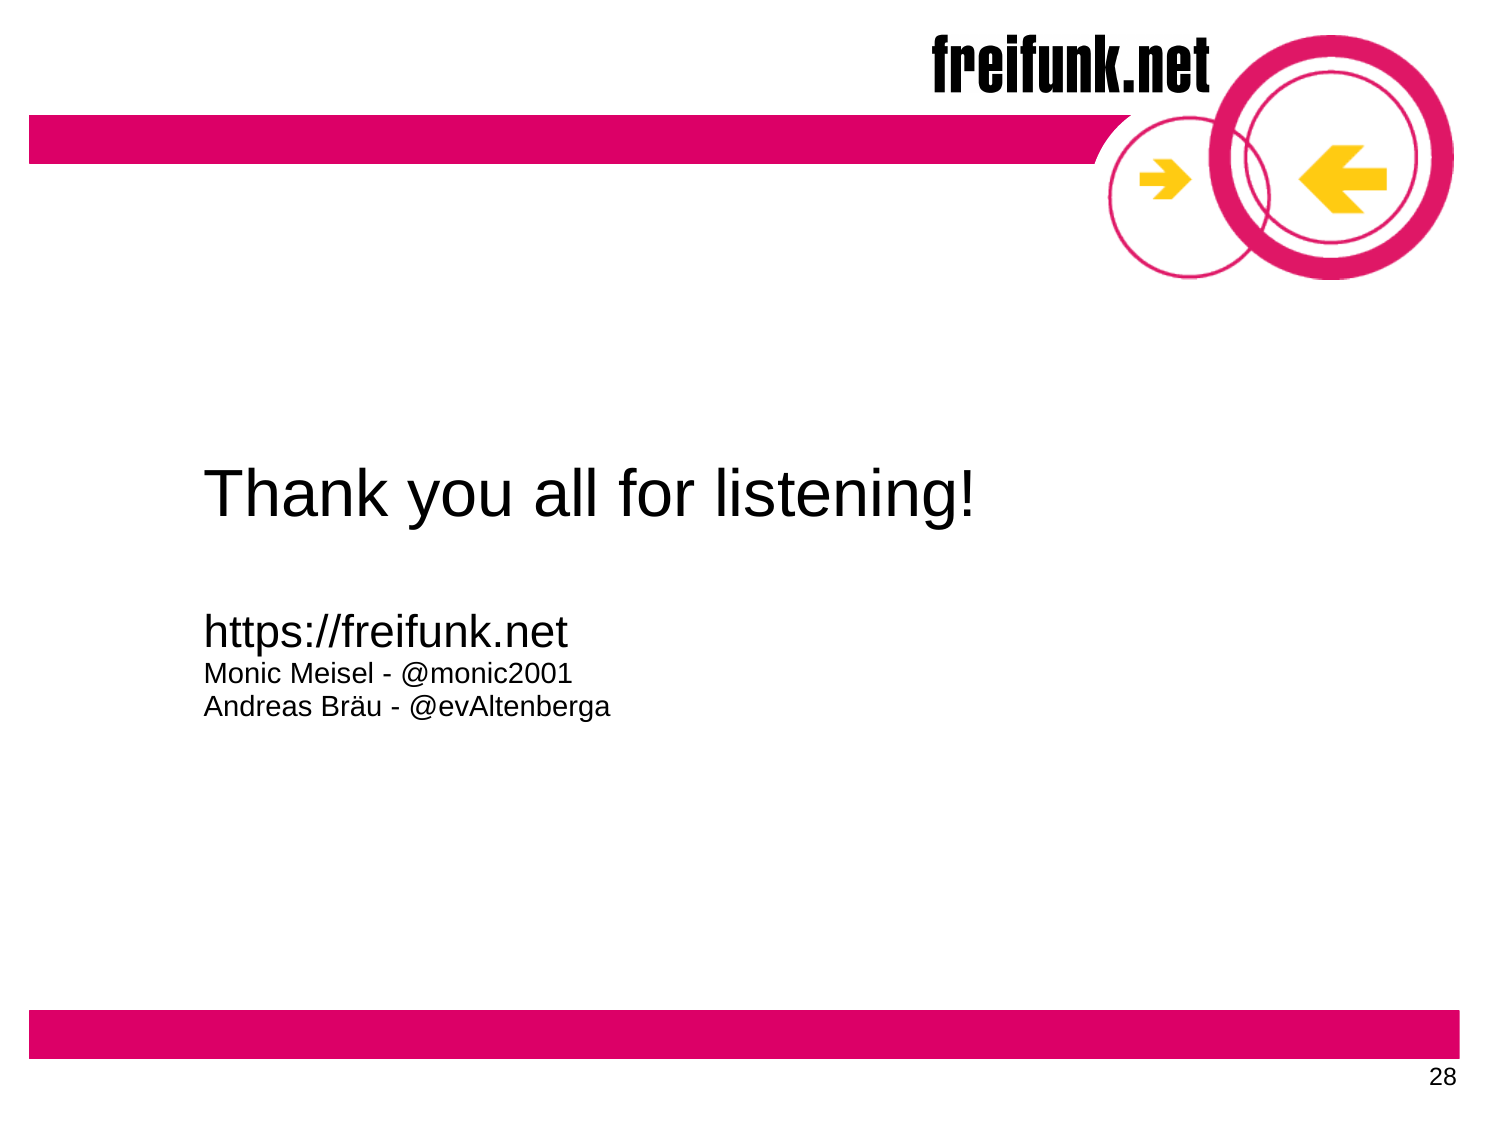

Thank you all for listening!
https://freifunk.net
Monic Meisel - @monic2001
Andreas Bräu - @evAltenberga
28